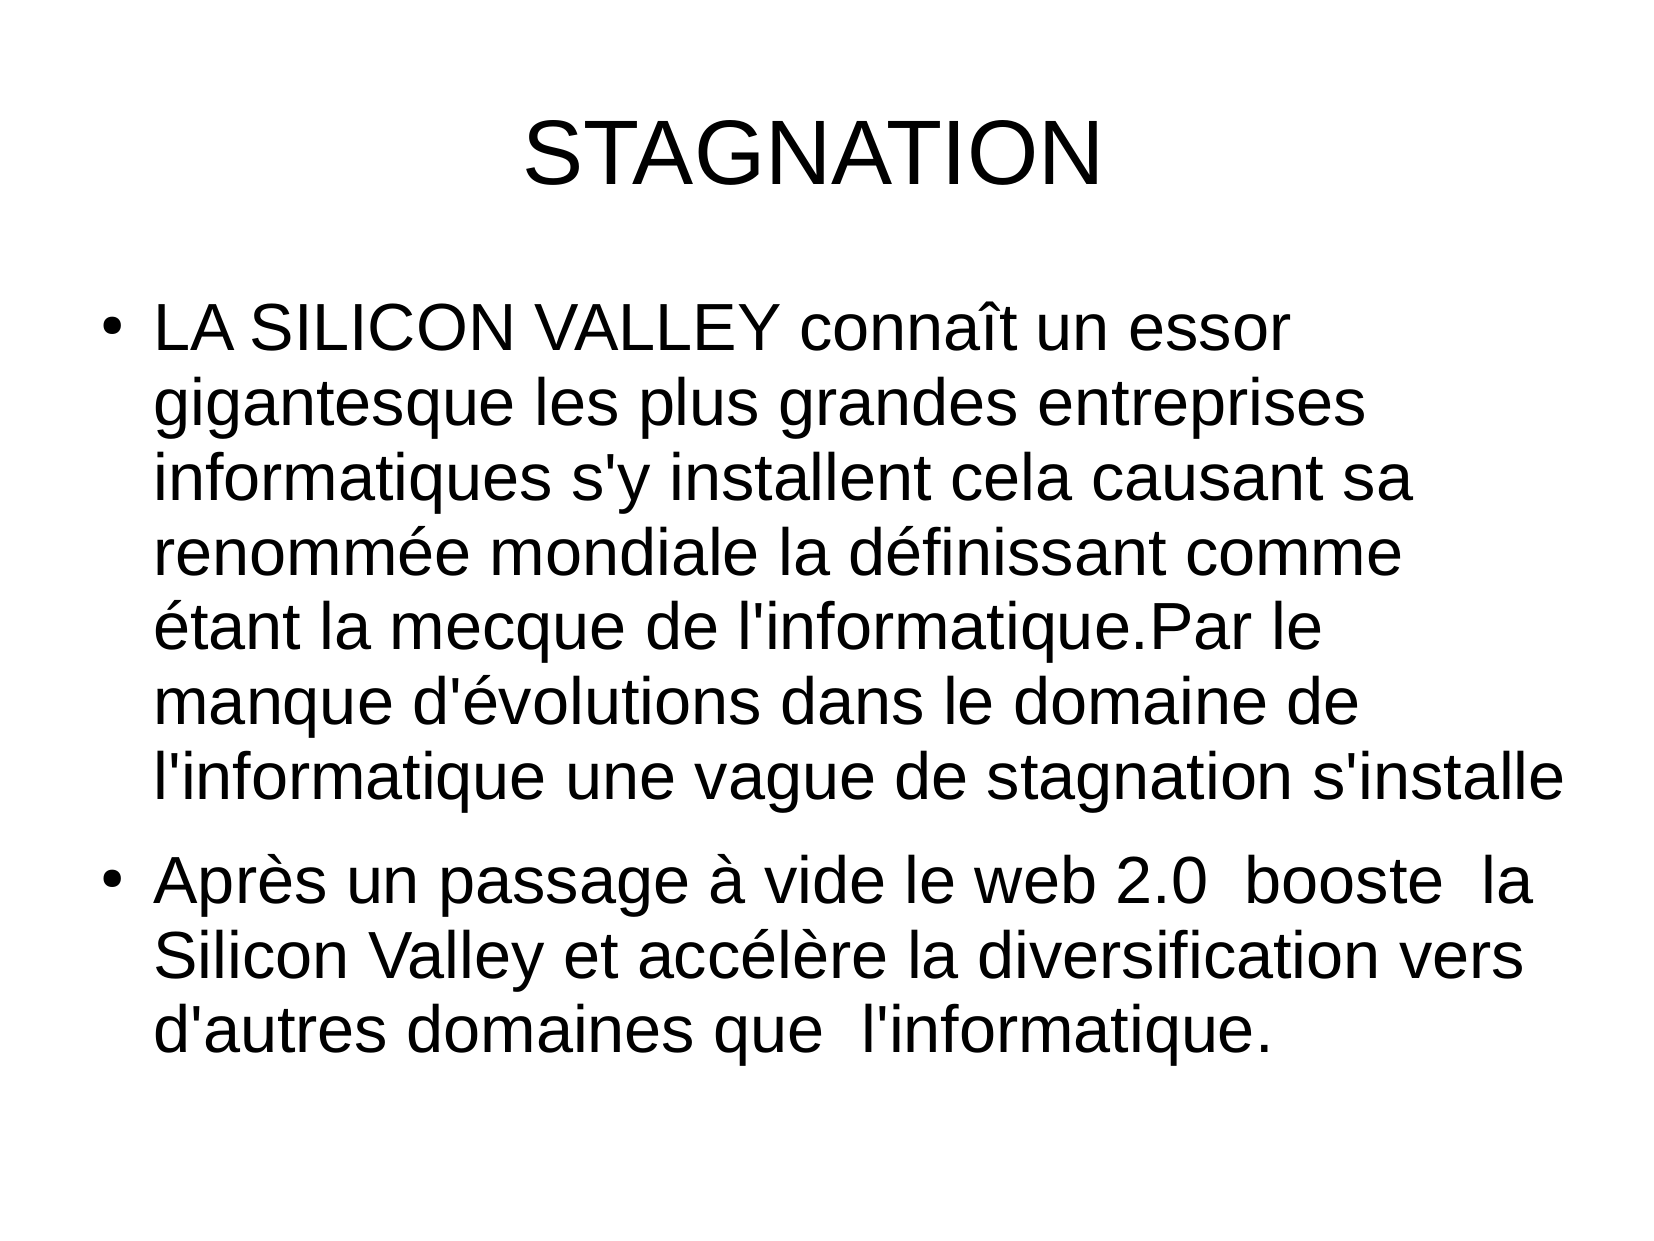

# STAGNATION
LA SILICON VALLEY connaît un essor gigantesque les plus grandes entreprises informatiques s'y installent cela causant sa renommée mondiale la définissant comme étant la mecque de l'informatique.Par le manque d'évolutions dans le domaine de l'informatique une vague de stagnation s'installe
Après un passage à vide le web 2.0 booste la Silicon Valley et accélère la diversification vers d'autres domaines que l'informatique.